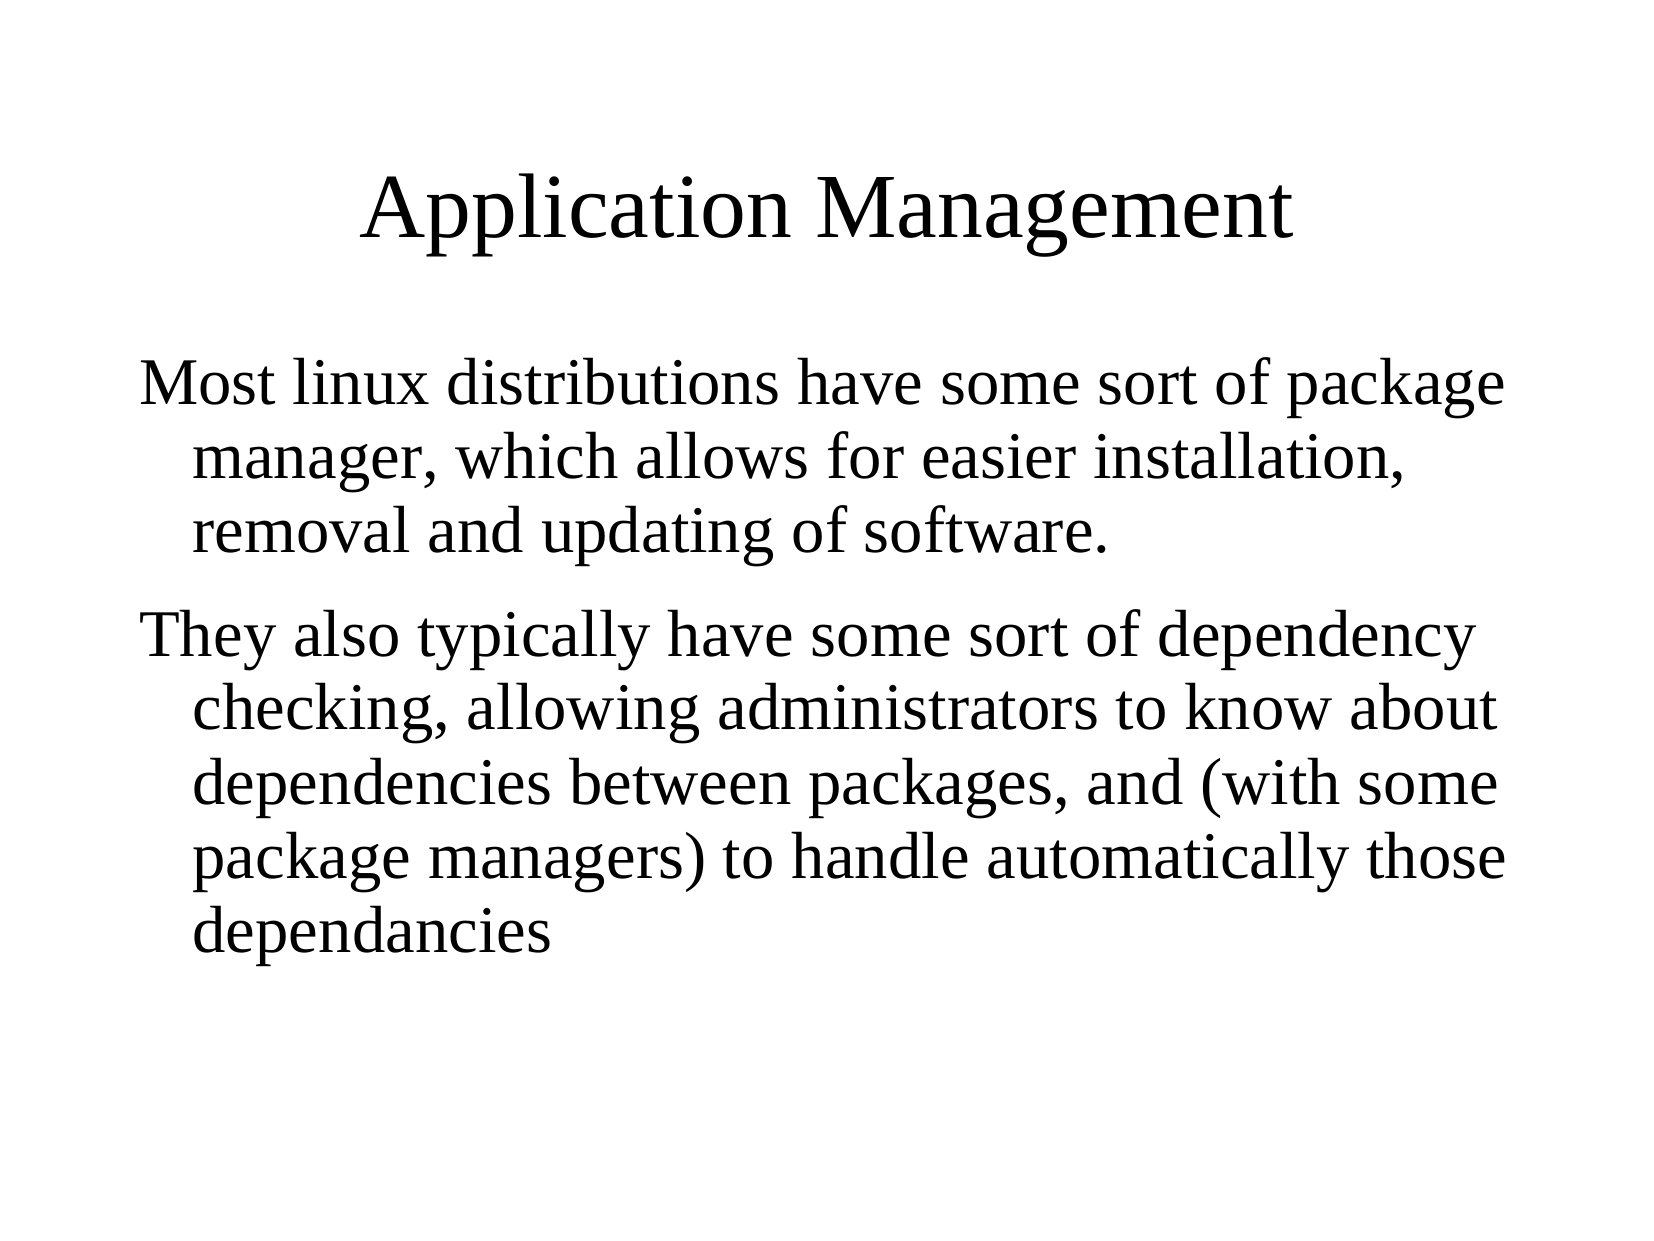

# Application Management
Most linux distributions have some sort of package manager, which allows for easier installation, removal and updating of software.
They also typically have some sort of dependency checking, allowing administrators to know about dependencies between packages, and (with some package managers) to handle automatically those dependancies